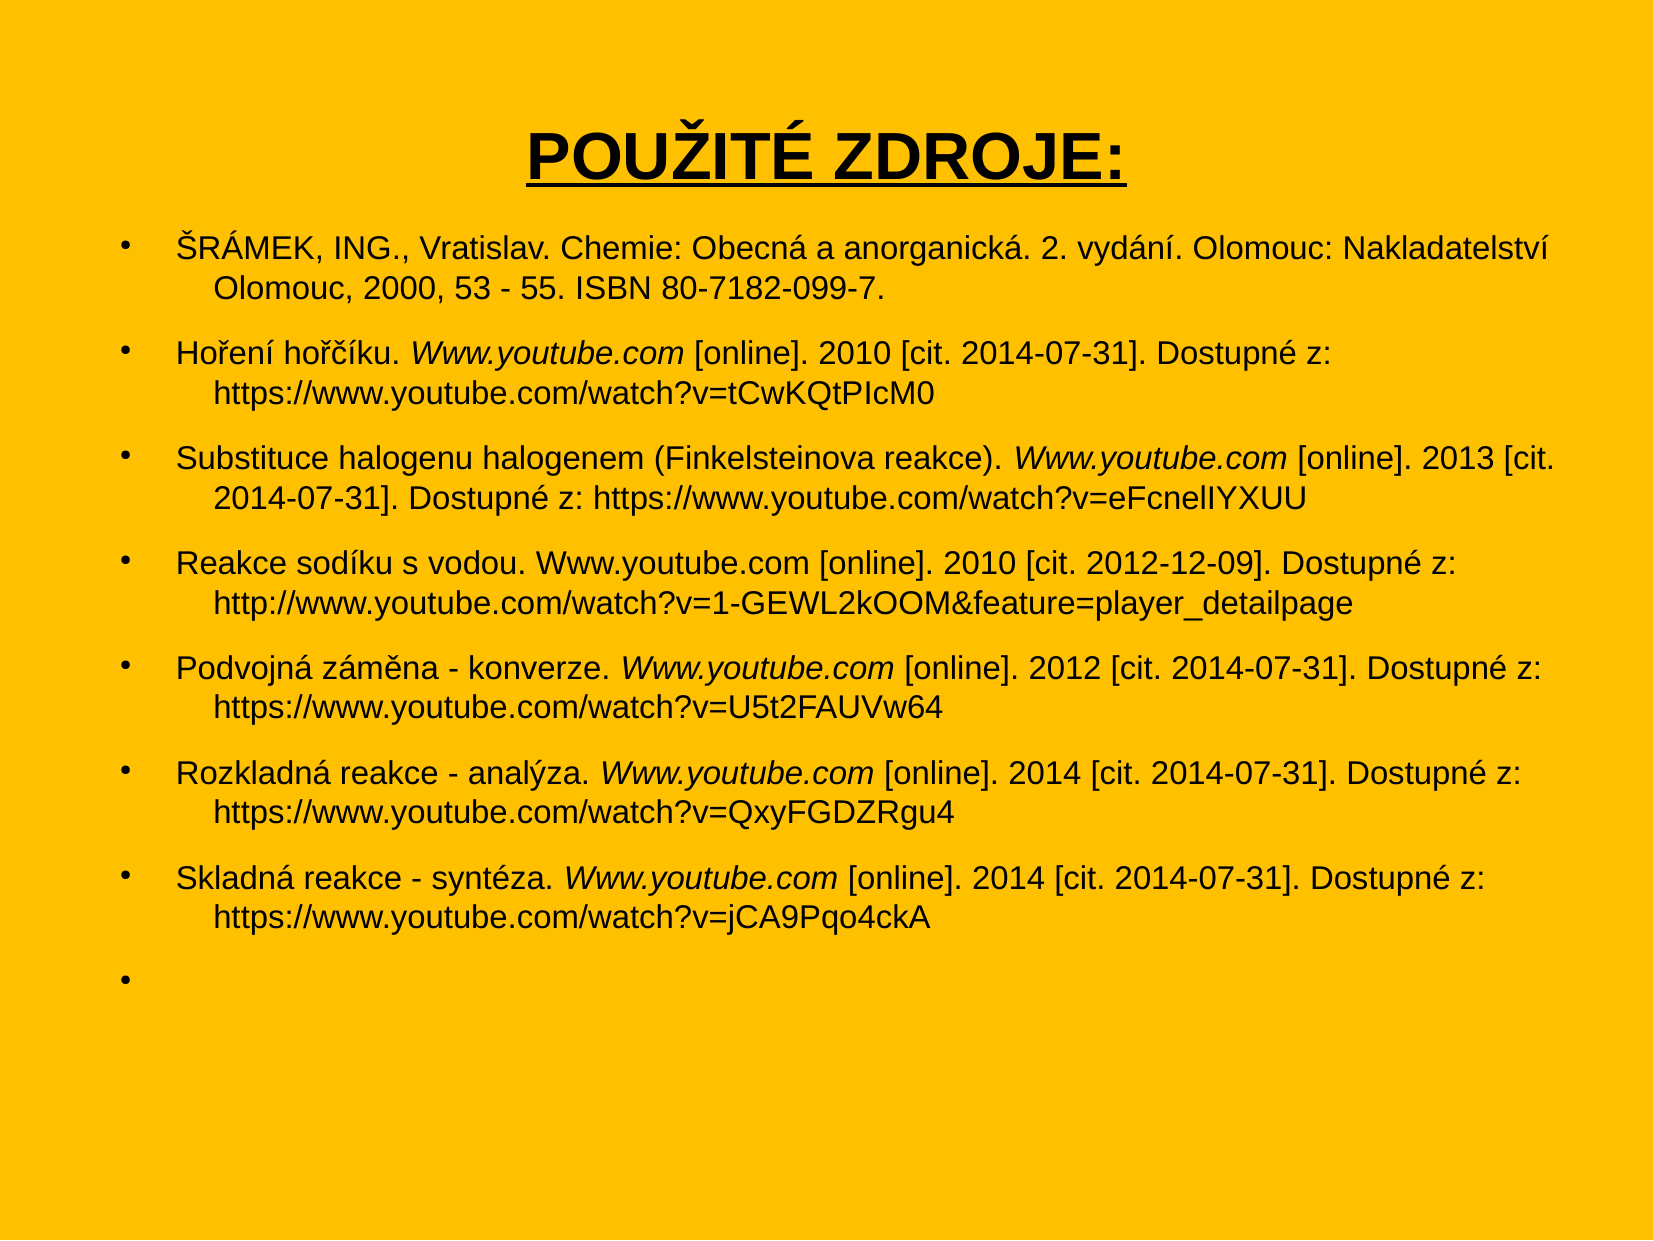

# POUŽITÉ ZDROJE:
 ŠRÁMEK, ING., Vratislav. Chemie: Obecná a anorganická. 2. vydání. Olomouc: Nakladatelství Olomouc, 2000, 53 - 55. ISBN 80-7182-099-7.
 Hoření hořčíku. Www.youtube.com [online]. 2010 [cit. 2014-07-31]. Dostupné z: https://www.youtube.com/watch?v=tCwKQtPIcM0
 Substituce halogenu halogenem (Finkelsteinova reakce). Www.youtube.com [online]. 2013 [cit. 2014-07-31]. Dostupné z: https://www.youtube.com/watch?v=eFcnelIYXUU
 Reakce sodíku s vodou. Www.youtube.com [online]. 2010 [cit. 2012-12-09]. Dostupné z: http://www.youtube.com/watch?v=1-GEWL2kOOM&feature=player_detailpage
 Podvojná záměna - konverze. Www.youtube.com [online]. 2012 [cit. 2014-07-31]. Dostupné z: https://www.youtube.com/watch?v=U5t2FAUVw64
 Rozkladná reakce - analýza. Www.youtube.com [online]. 2014 [cit. 2014-07-31]. Dostupné z: https://www.youtube.com/watch?v=QxyFGDZRgu4
 Skladná reakce - syntéza. Www.youtube.com [online]. 2014 [cit. 2014-07-31]. Dostupné z: https://www.youtube.com/watch?v=jCA9Pqo4ckA